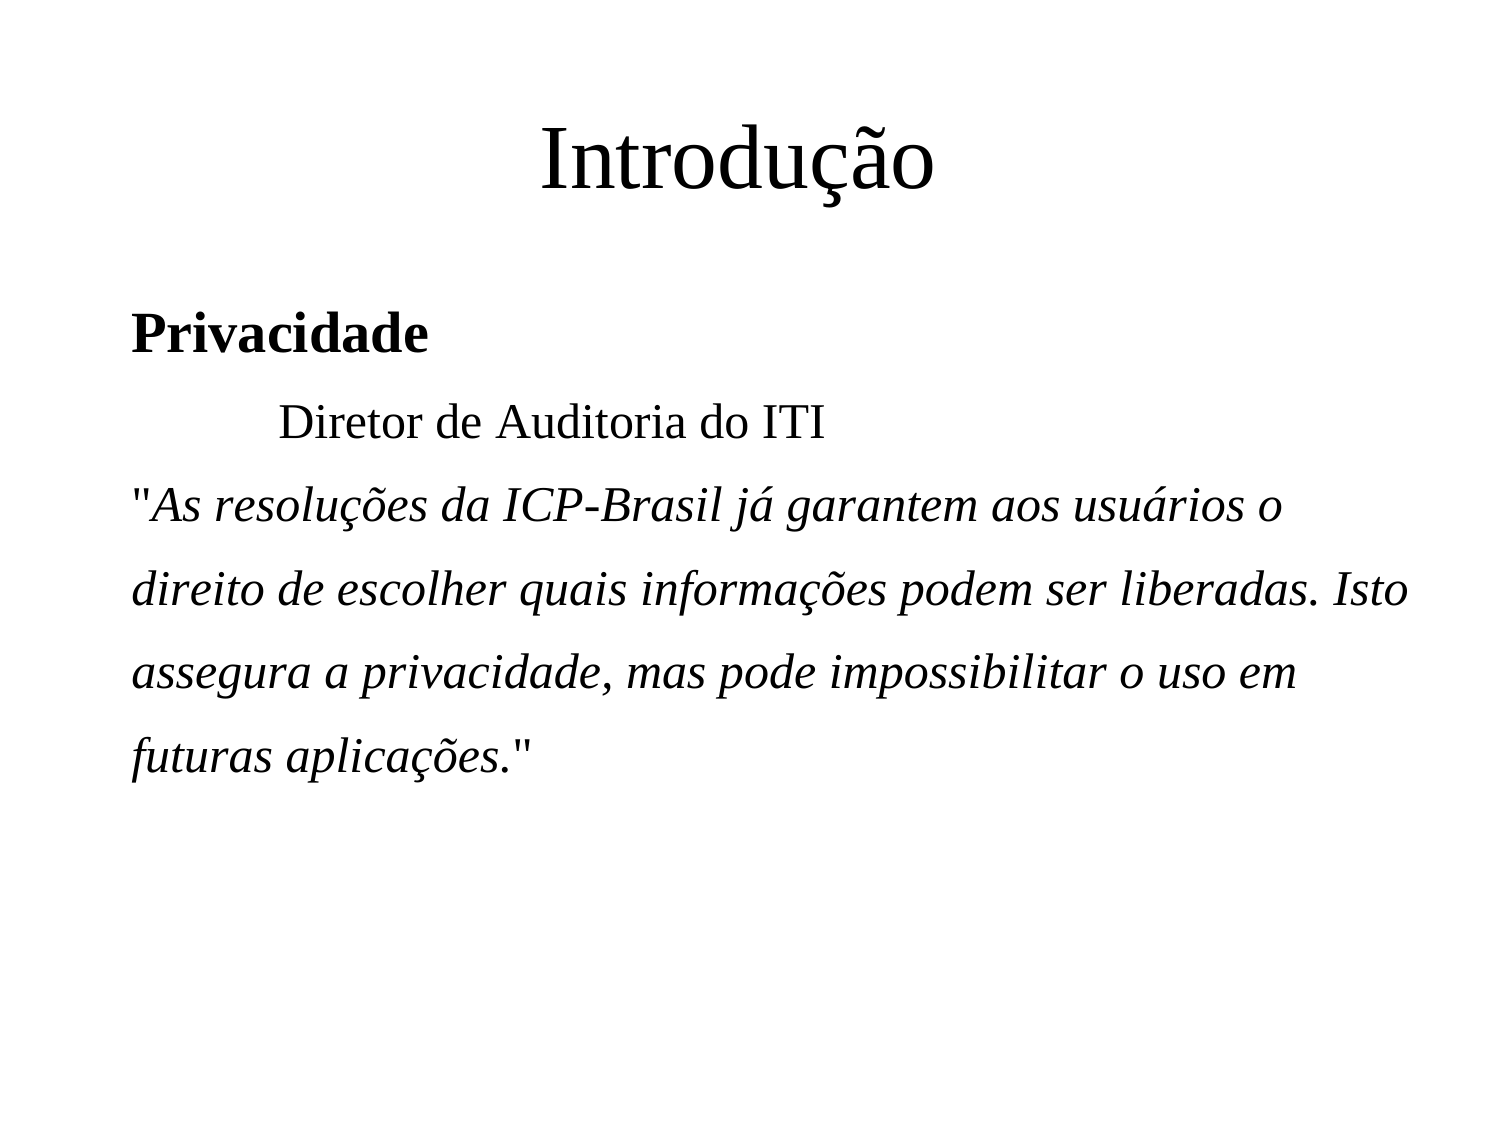

Introdução
Privacidade
		Diretor de Auditoria do ITI
"As resoluções da ICP-Brasil já garantem aos usuários o direito de escolher quais informações podem ser liberadas. Isto assegura a privacidade, mas pode impossibilitar o uso em futuras aplicações."